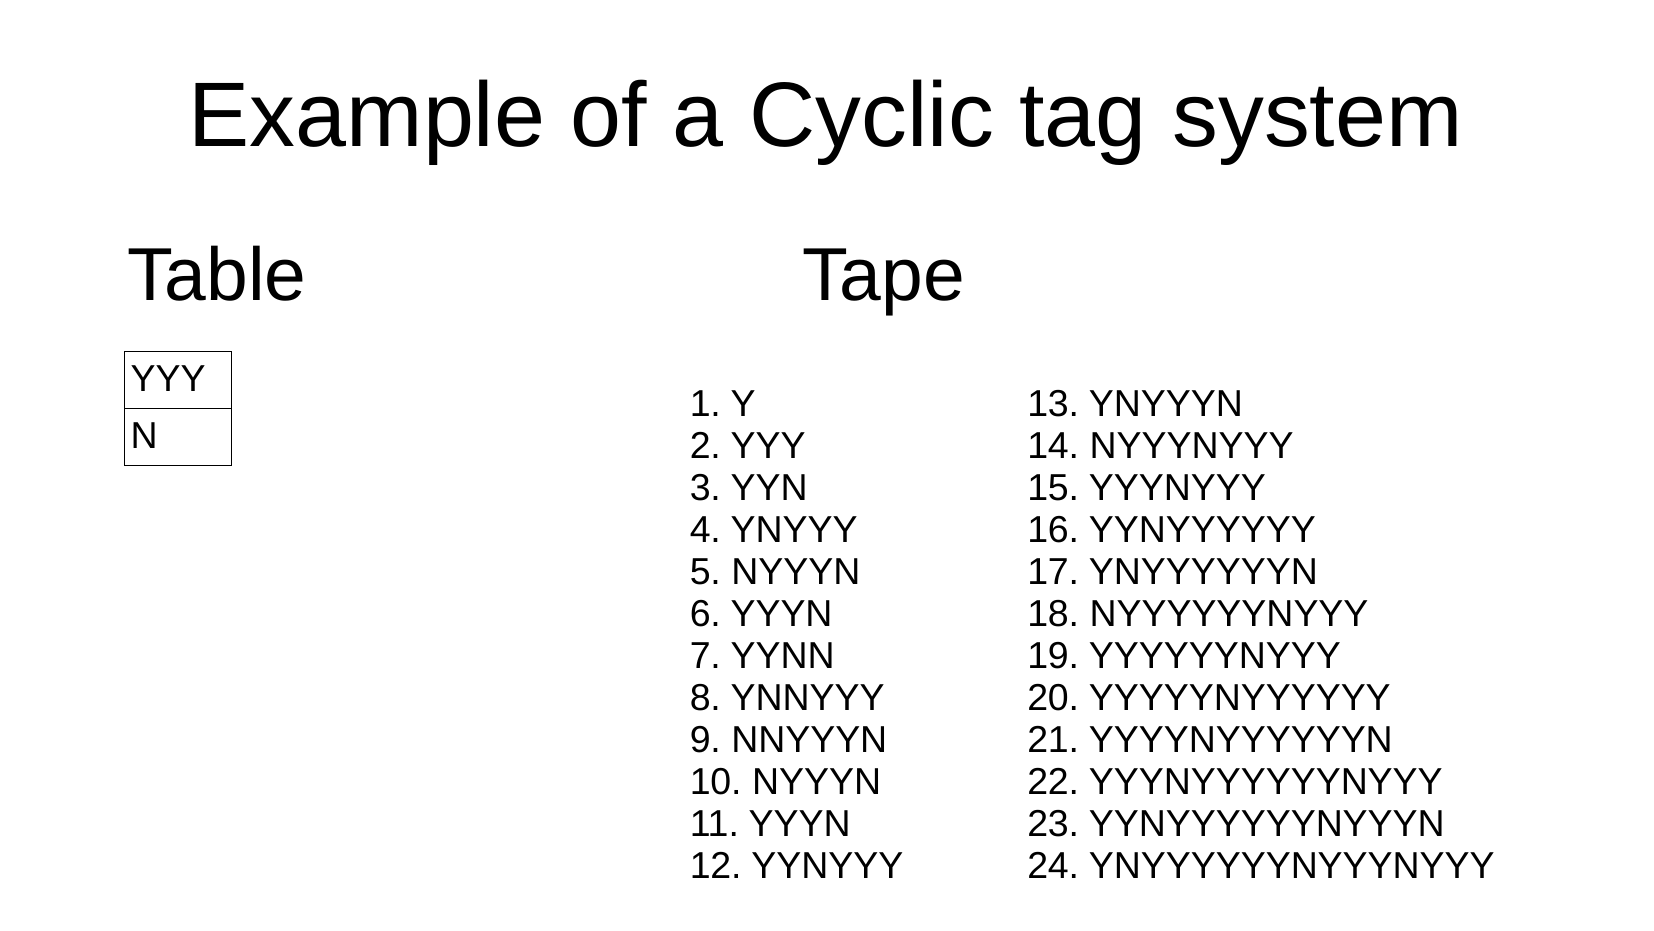

# Example of a Cyclic tag system
Table
Tape
| YYY |
| --- |
| N |
1. Y
2. YYY
3. YYN
4. YNYYY
5. NYYYN
6. YYYN
7. YYNN
8. YNNYYY
9. NNYYYN
10. NYYYN
11. YYYN
12. YYNYYY
13. YNYYYN
14. NYYYNYYY
15. YYYNYYY
16. YYNYYYYYY
17. YNYYYYYYN
18. NYYYYYYNYYY
19. YYYYYYNYYY
20. YYYYYNYYYYYY
21. YYYYNYYYYYYN
22. YYYNYYYYYYNYYY
23. YYNYYYYYYNYYYN
24. YNYYYYYYNYYYNYYY